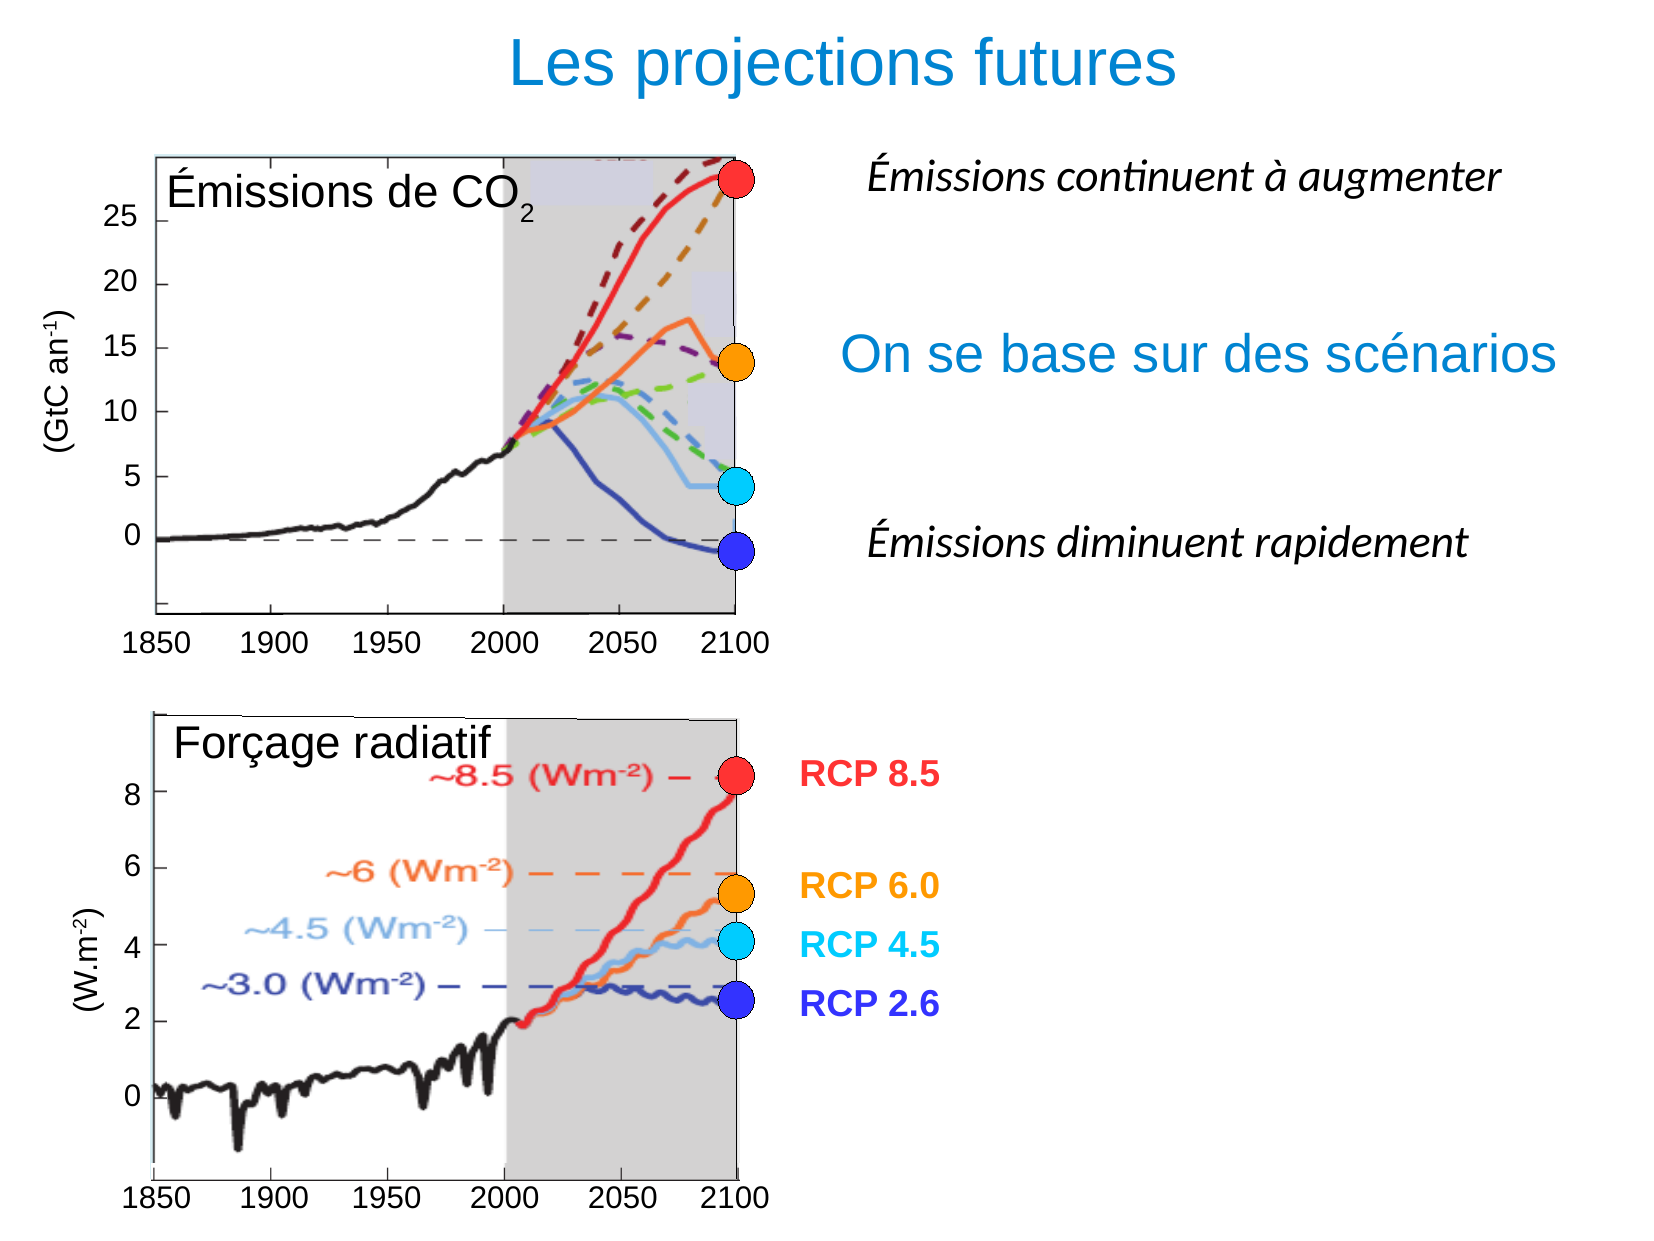

Les projections futures
Émissions continuent à augmenter
Émissions de CO2
25
20
15
(GtC an-1)
10
5
0
1900
1950
2000
1850
2050
2100
On se base sur des scénarios
Émissions diminuent rapidement
Forçage radiatif
RCP 8.5
8
6
RCP 6.0
RCP 4.5
4
(W.m-2)
RCP 2.6
2
0
1900
1950
2000
1850
2050
2100